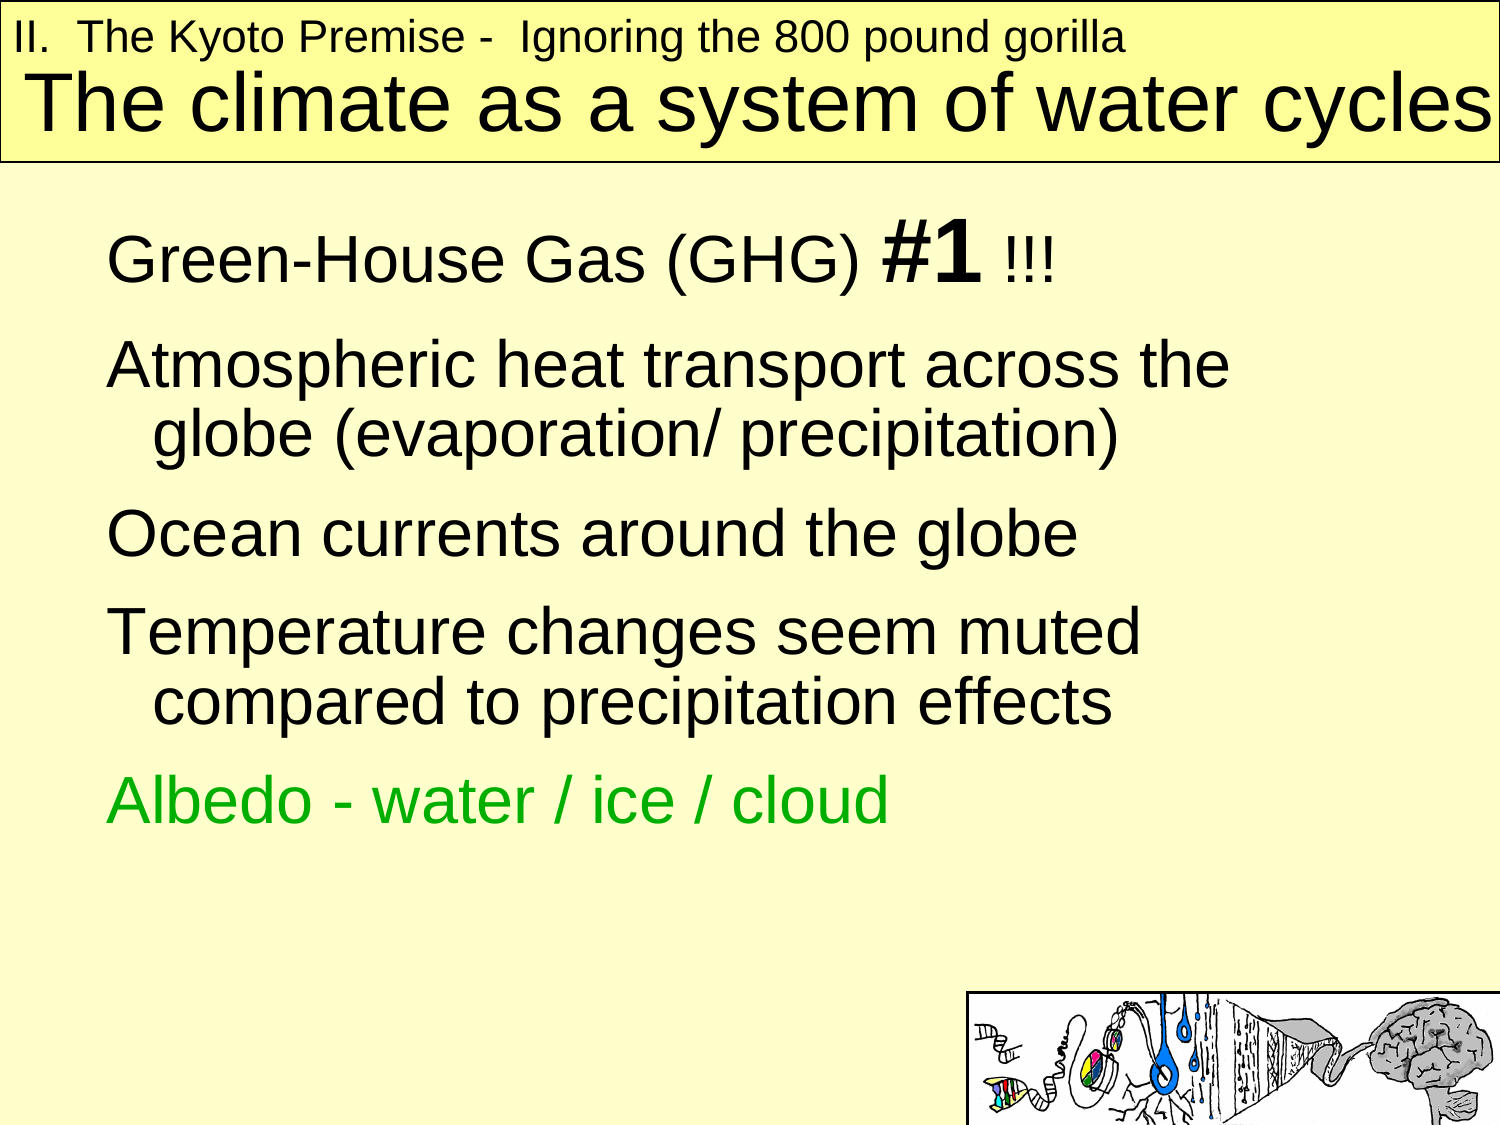

# II. The Kyoto Premise - Ignoring the 800 pound gorilla The climate as a system of water cycles
Green-House Gas (GHG) #1 !!!
Atmospheric heat transport across the globe (evaporation/ precipitation)
Ocean currents around the globe
Temperature changes seem muted compared to precipitation effects
Albedo - water / ice / cloud